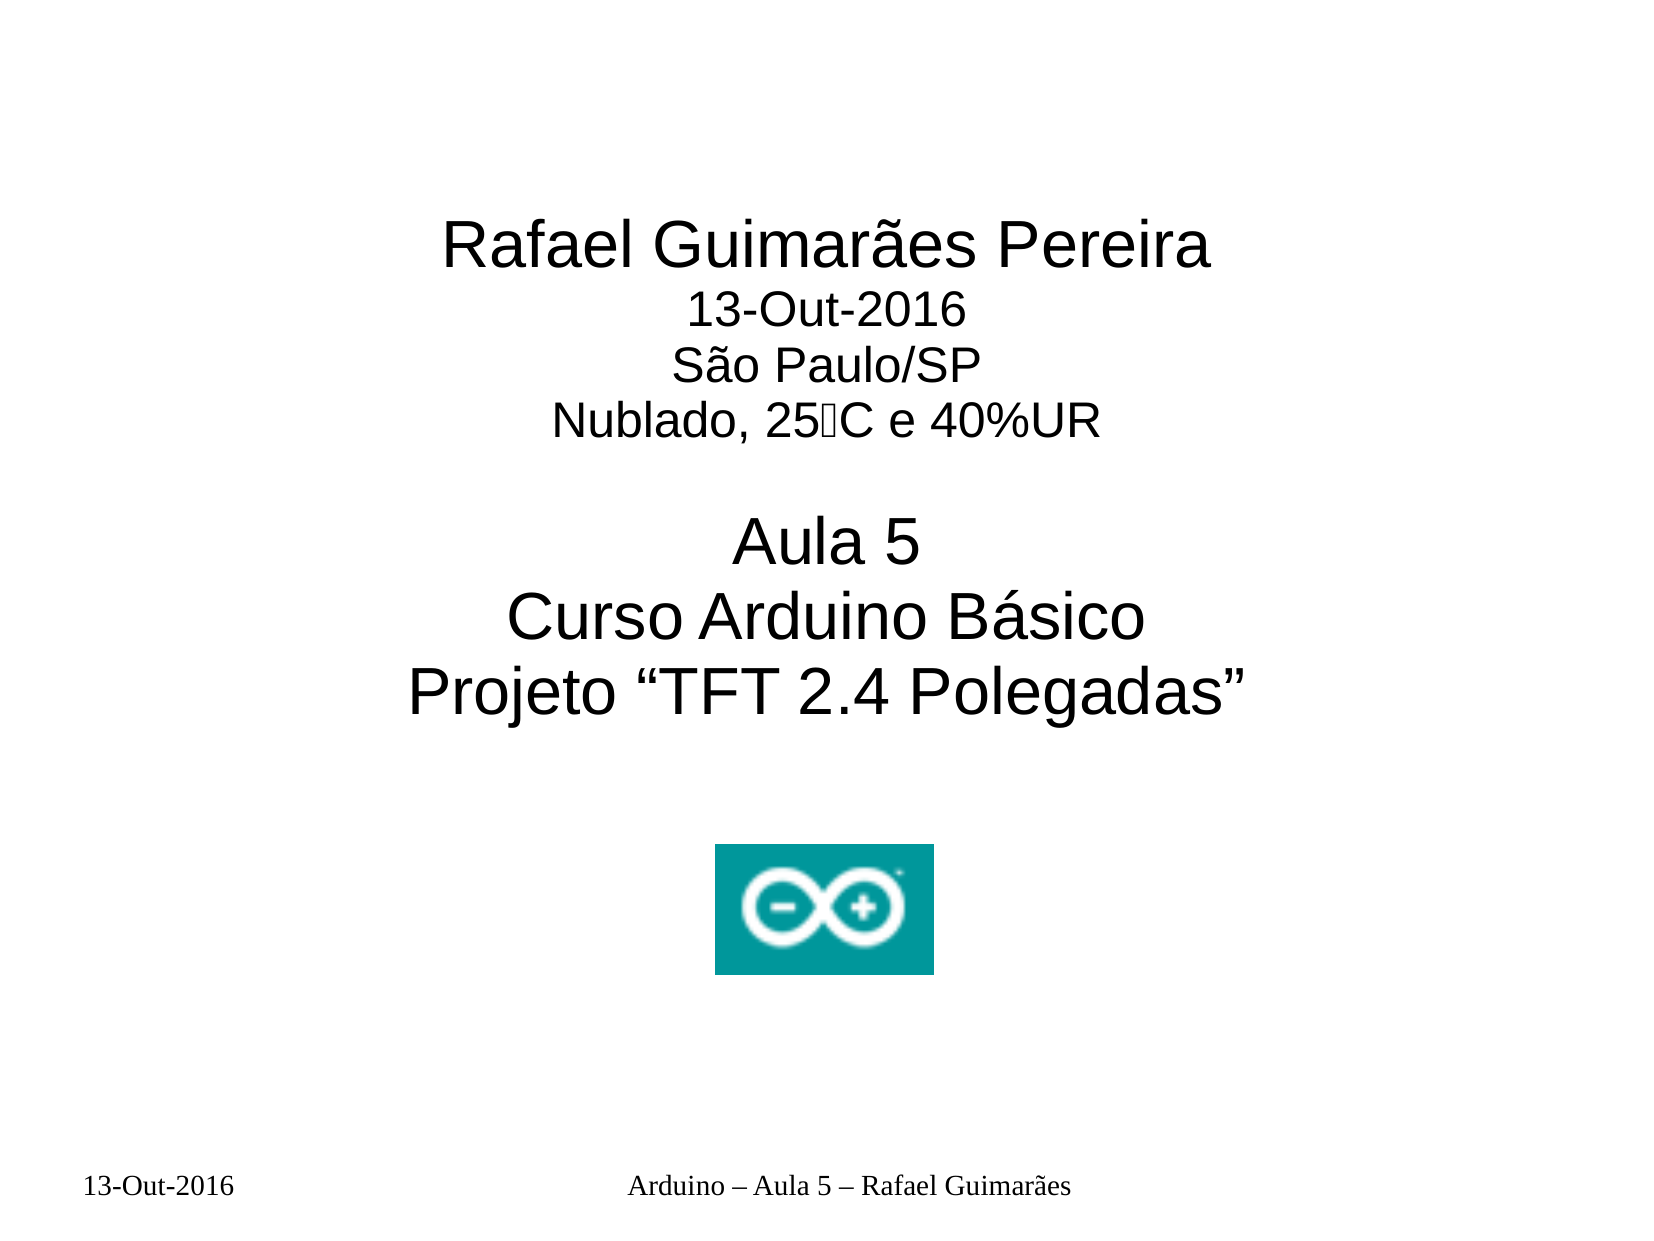

# Rafael Guimarães Pereira
13-Out-2016
São Paulo/SP
Nublado, 25C e 40%UR
Aula 5
Curso Arduino Básico
Projeto “TFT 2.4 Polegadas”